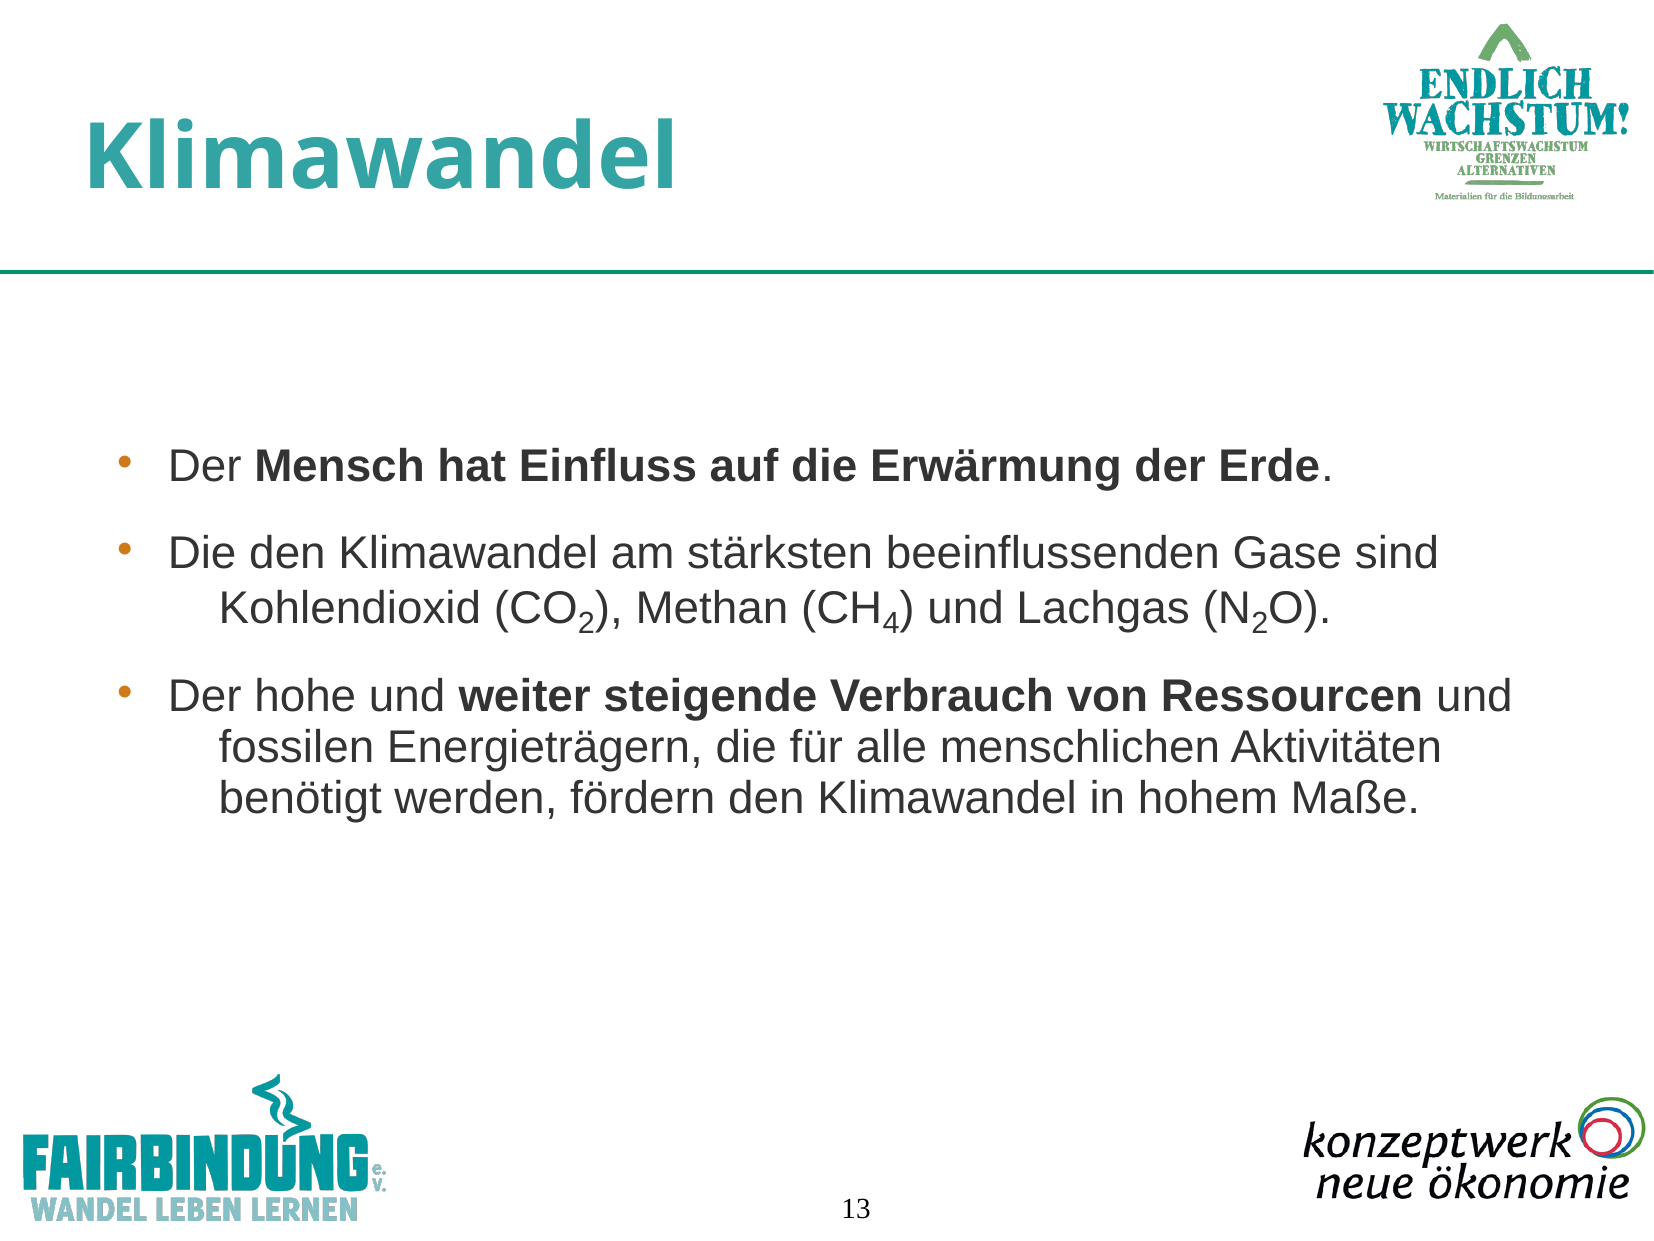

# Klimawandel
Der Mensch hat Einfluss auf die Erwärmung der Erde.
Die den Klimawandel am stärksten beeinflussenden Gase sind Kohlendioxid (CO2), Methan (CH4) und Lachgas (N2O).
Der hohe und weiter steigende Verbrauch von Ressourcen und fossilen Energieträgern, die für alle menschlichen Aktivitäten benötigt werden, fördern den Klimawandel in hohem Maße.
13